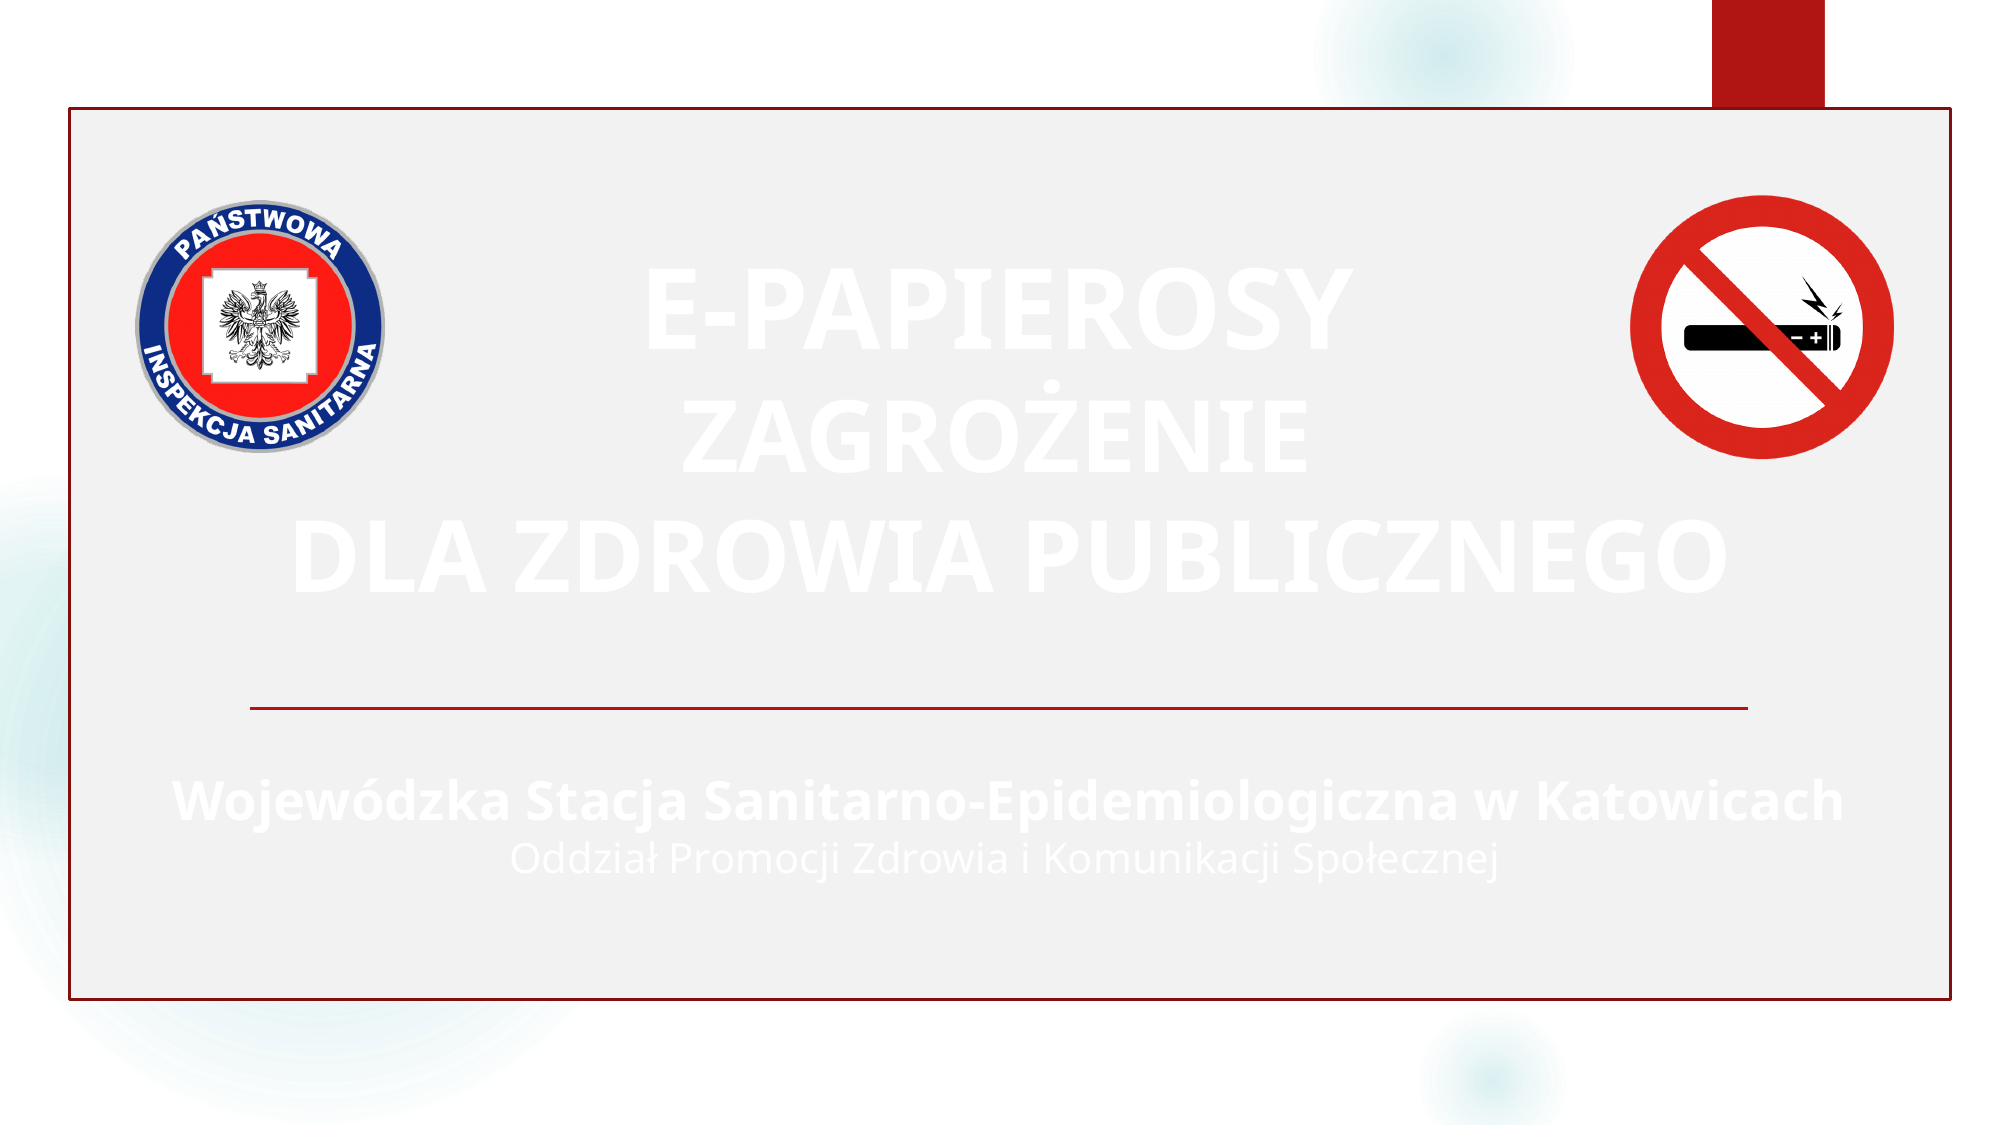

E-PAPIEROSY
ZAGROŻENIE
DLA ZDROWIA PUBLICZNEGO
Wojewódzka Stacja Sanitarno-Epidemiologiczna w Katowicach
Oddział Promocji Zdrowia i Komunikacji Społecznej